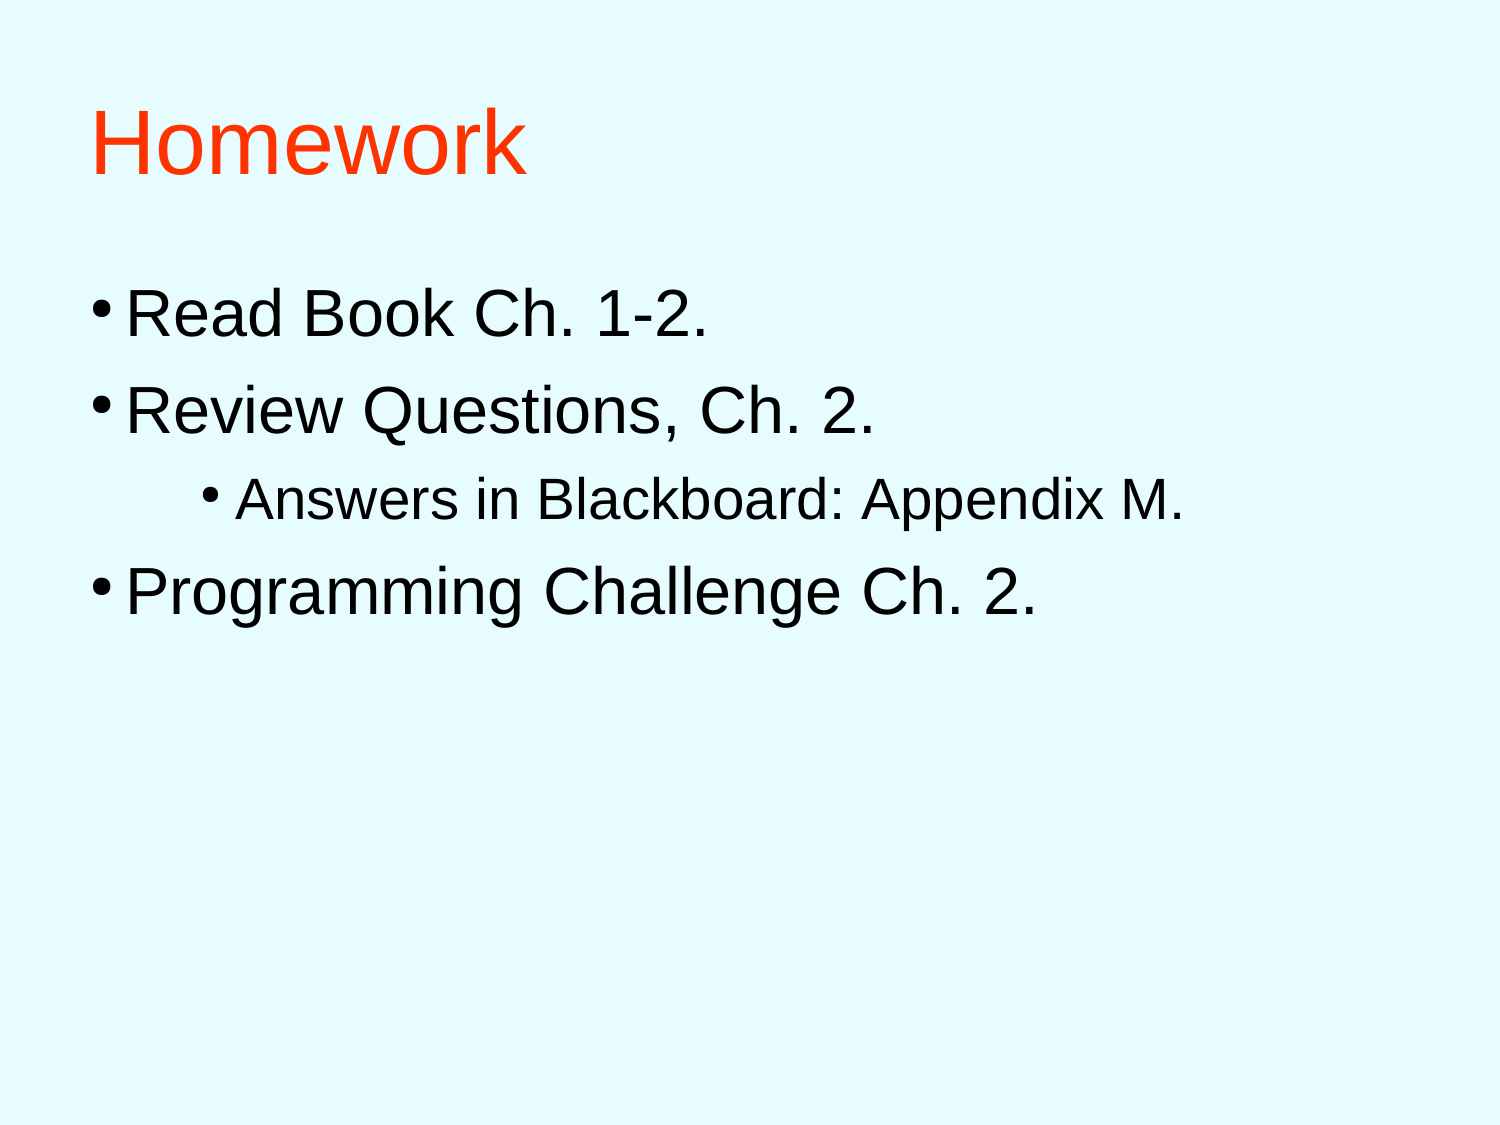

# Homework
Read Book Ch. 1-2.
Review Questions, Ch. 2.
Answers in Blackboard: Appendix M.
Programming Challenge Ch. 2.